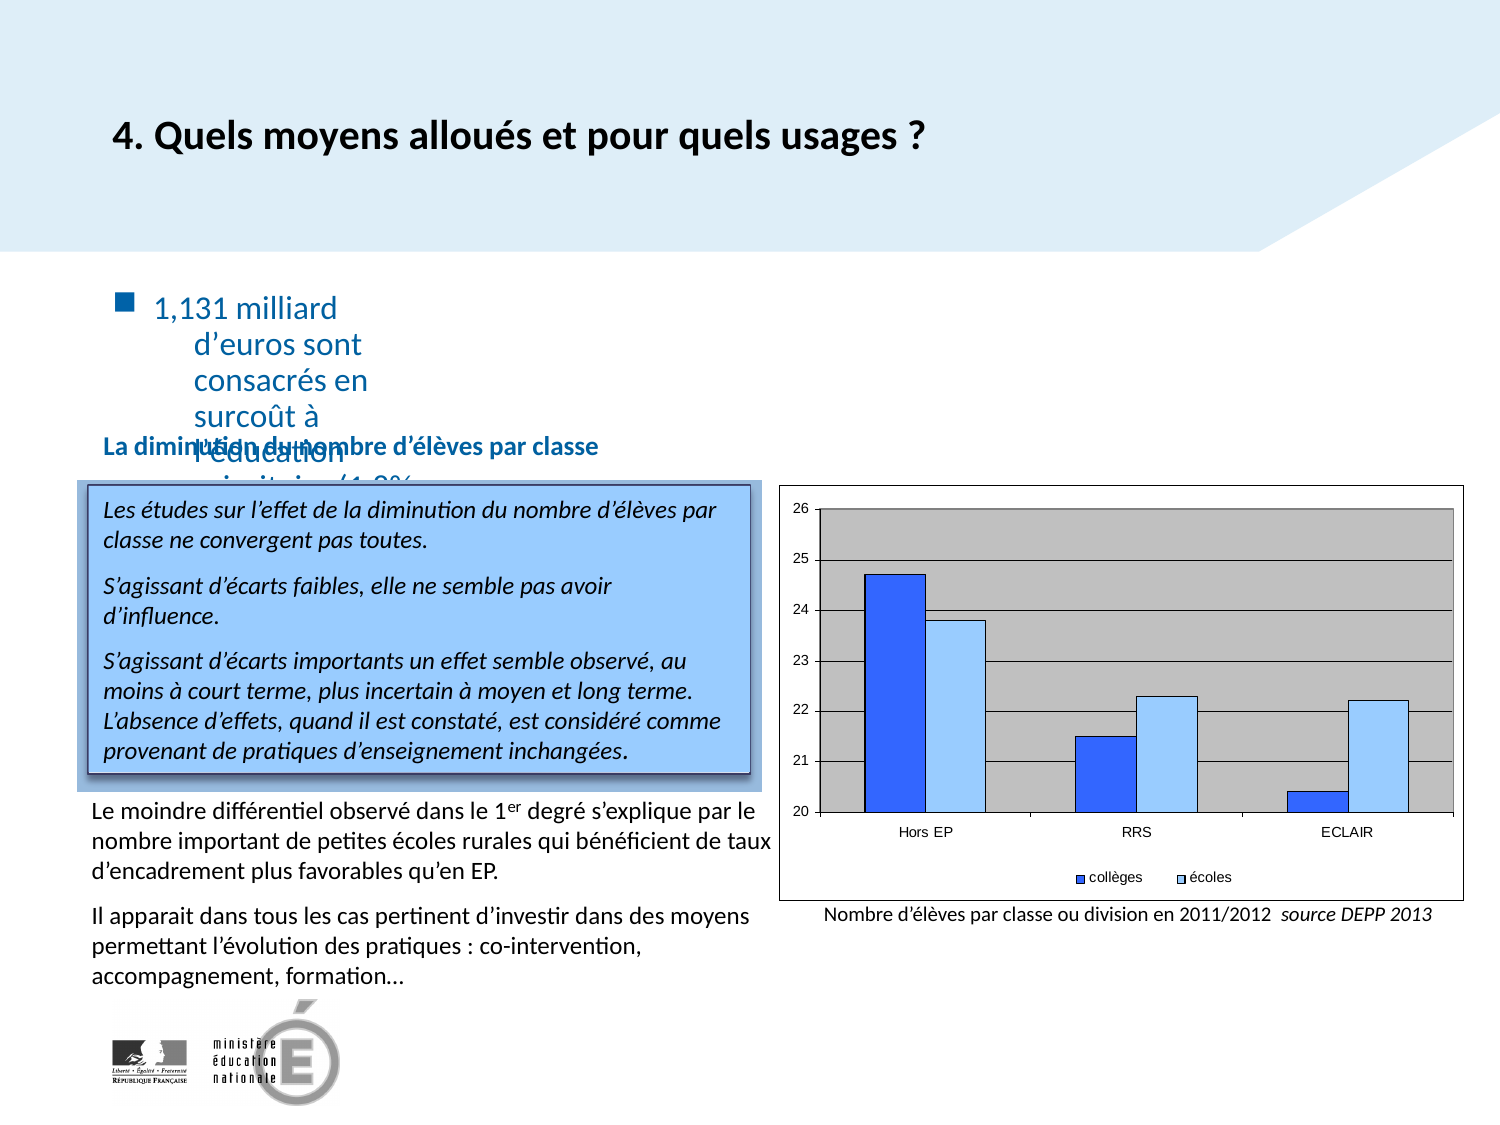

# 4. Quels moyens alloués et pour quels usages ?
1,131 milliard d’euros sont consacrés en surcoût à l’éducation prioritaire (1,8% du budget de l’éducation nationale pour 20% des élèves). Ce montant est jugé insuffisant par la Cour des comptes.
La diminution du nombre d’élèves par classe
Les études sur l’effet de la diminution du nombre d’élèves par classe ne convergent pas toutes.
S’agissant d’écarts faibles, elle ne semble pas avoir d’influence.
S’agissant d’écarts importants un effet semble observé, au moins à court terme, plus incertain à moyen et long terme. L’absence d’effets, quand il est constaté, est considéré comme provenant de pratiques d’enseignement inchangées.
Le moindre différentiel observé dans le 1er degré s’explique par le nombre important de petites écoles rurales qui bénéficient de taux d’encadrement plus favorables qu’en EP.
Il apparait dans tous les cas pertinent d’investir dans des moyens permettant l’évolution des pratiques : co-intervention, accompagnement, formation…
Nombre d’élèves par classe ou division en 2011/2012 source DEPP 2013